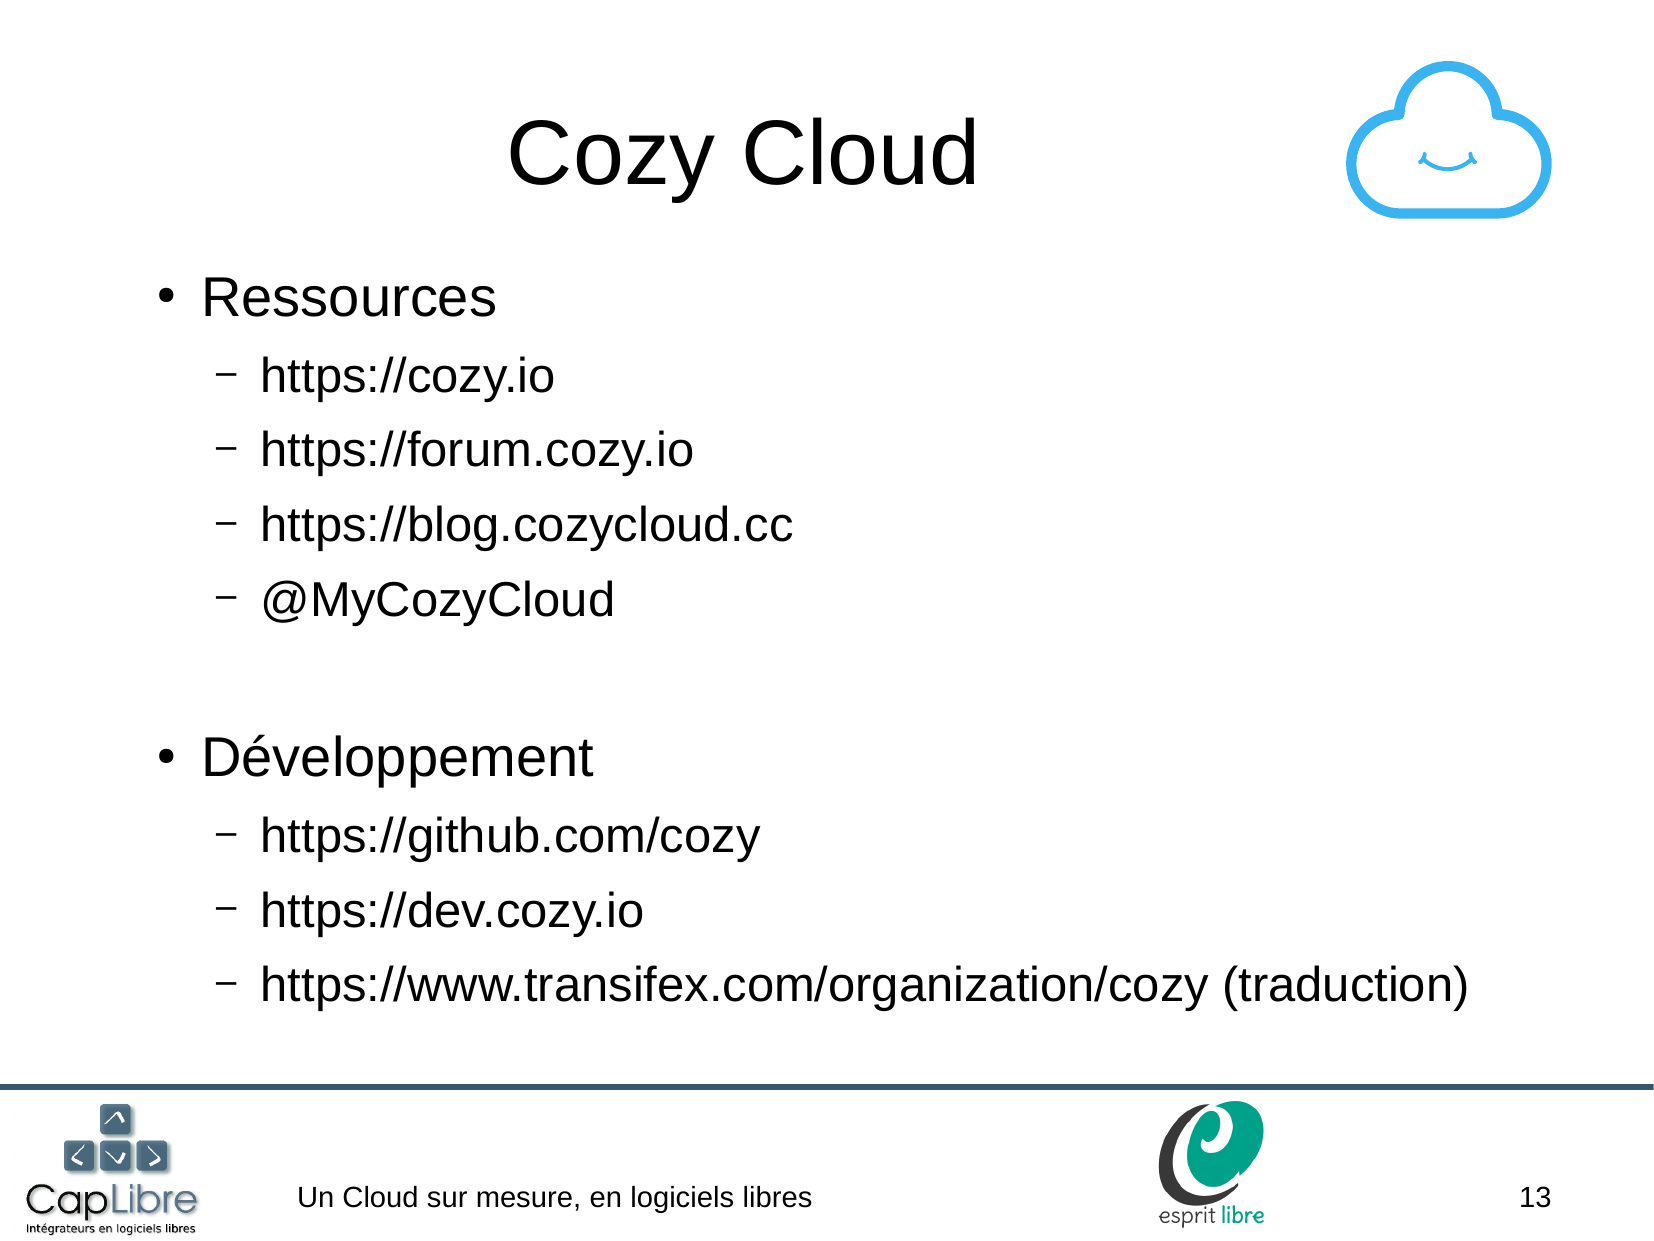

# Cozy Cloud
Ressources
https://cozy.io
https://forum.cozy.io
https://blog.cozycloud.cc
@MyCozyCloud
Développement
https://github.com/cozy
https://dev.cozy.io
https://www.transifex.com/organization/cozy (traduction)
Un Cloud sur mesure, en logiciels libres